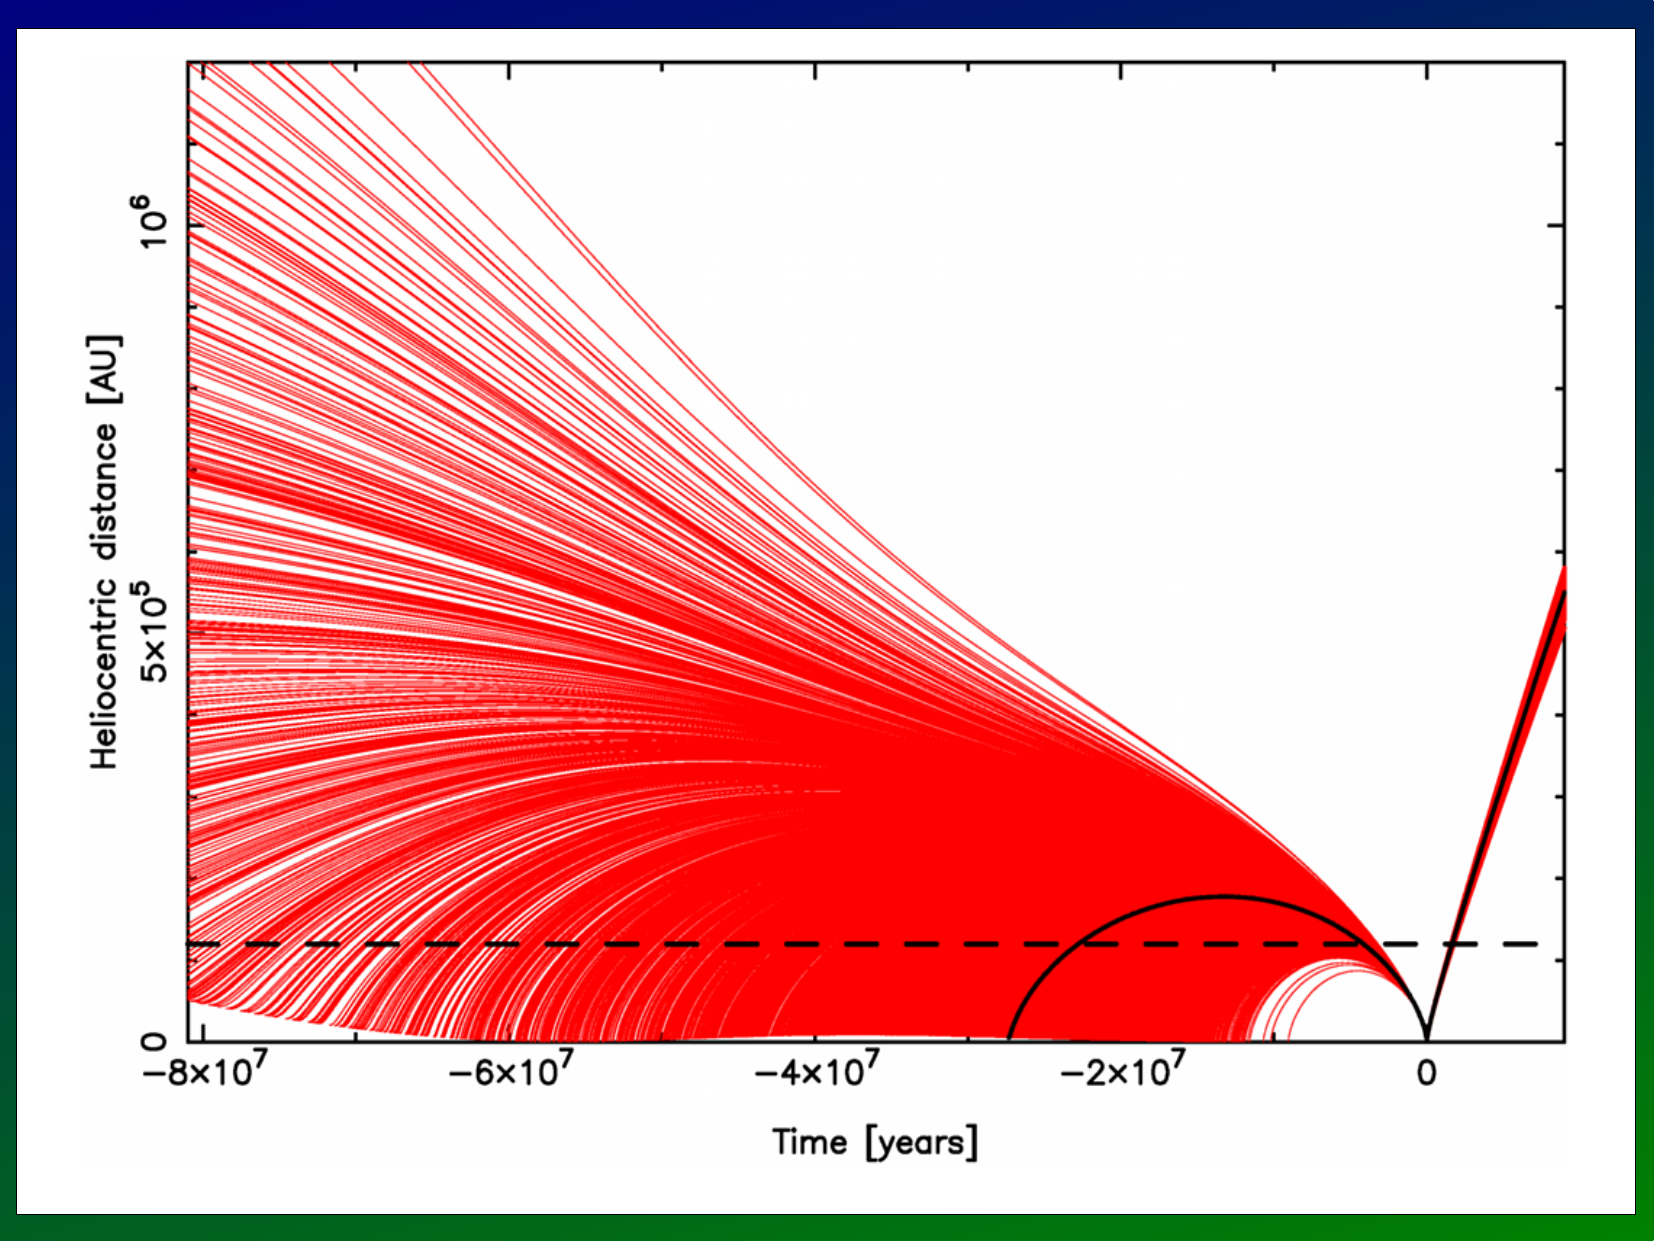

C/2005 K1, model N2
aorig ~ 91000 AU